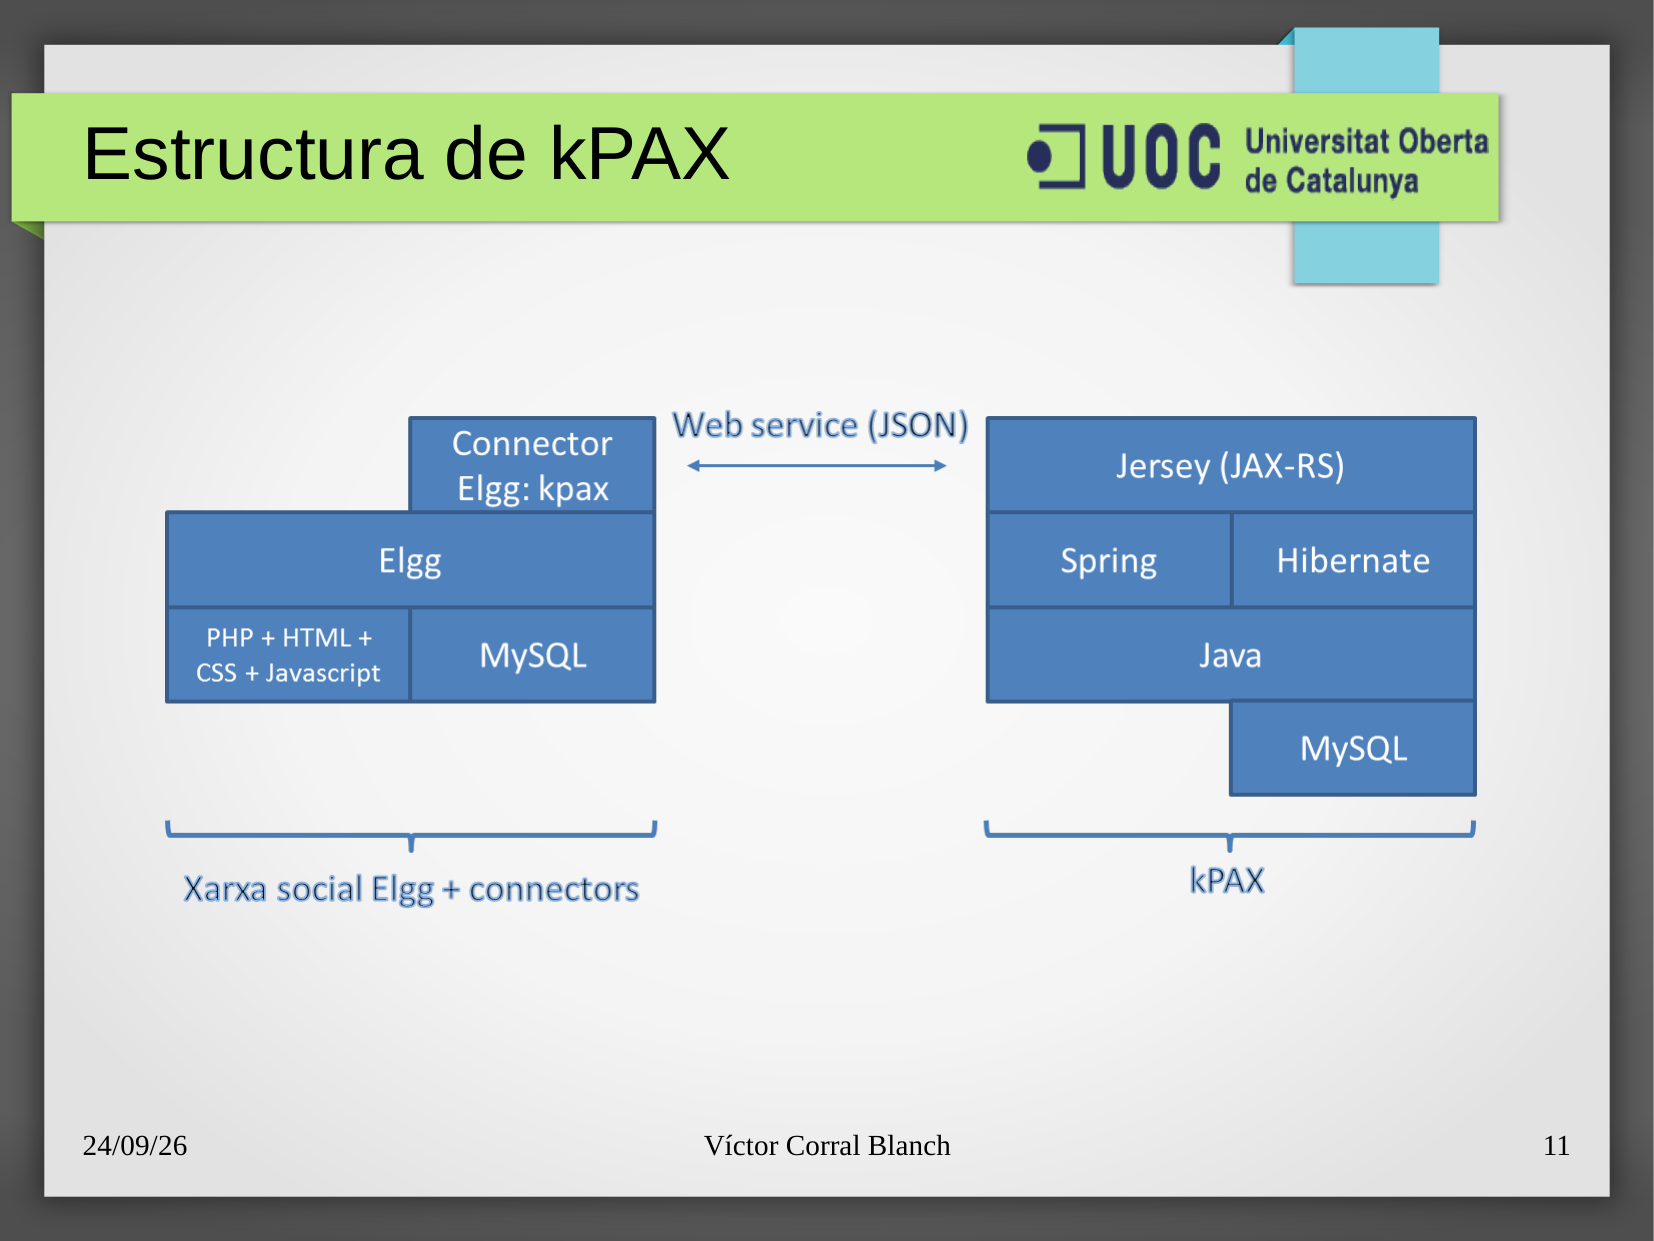

# Estructura de kPAX
Víctor Corral Blanch
11